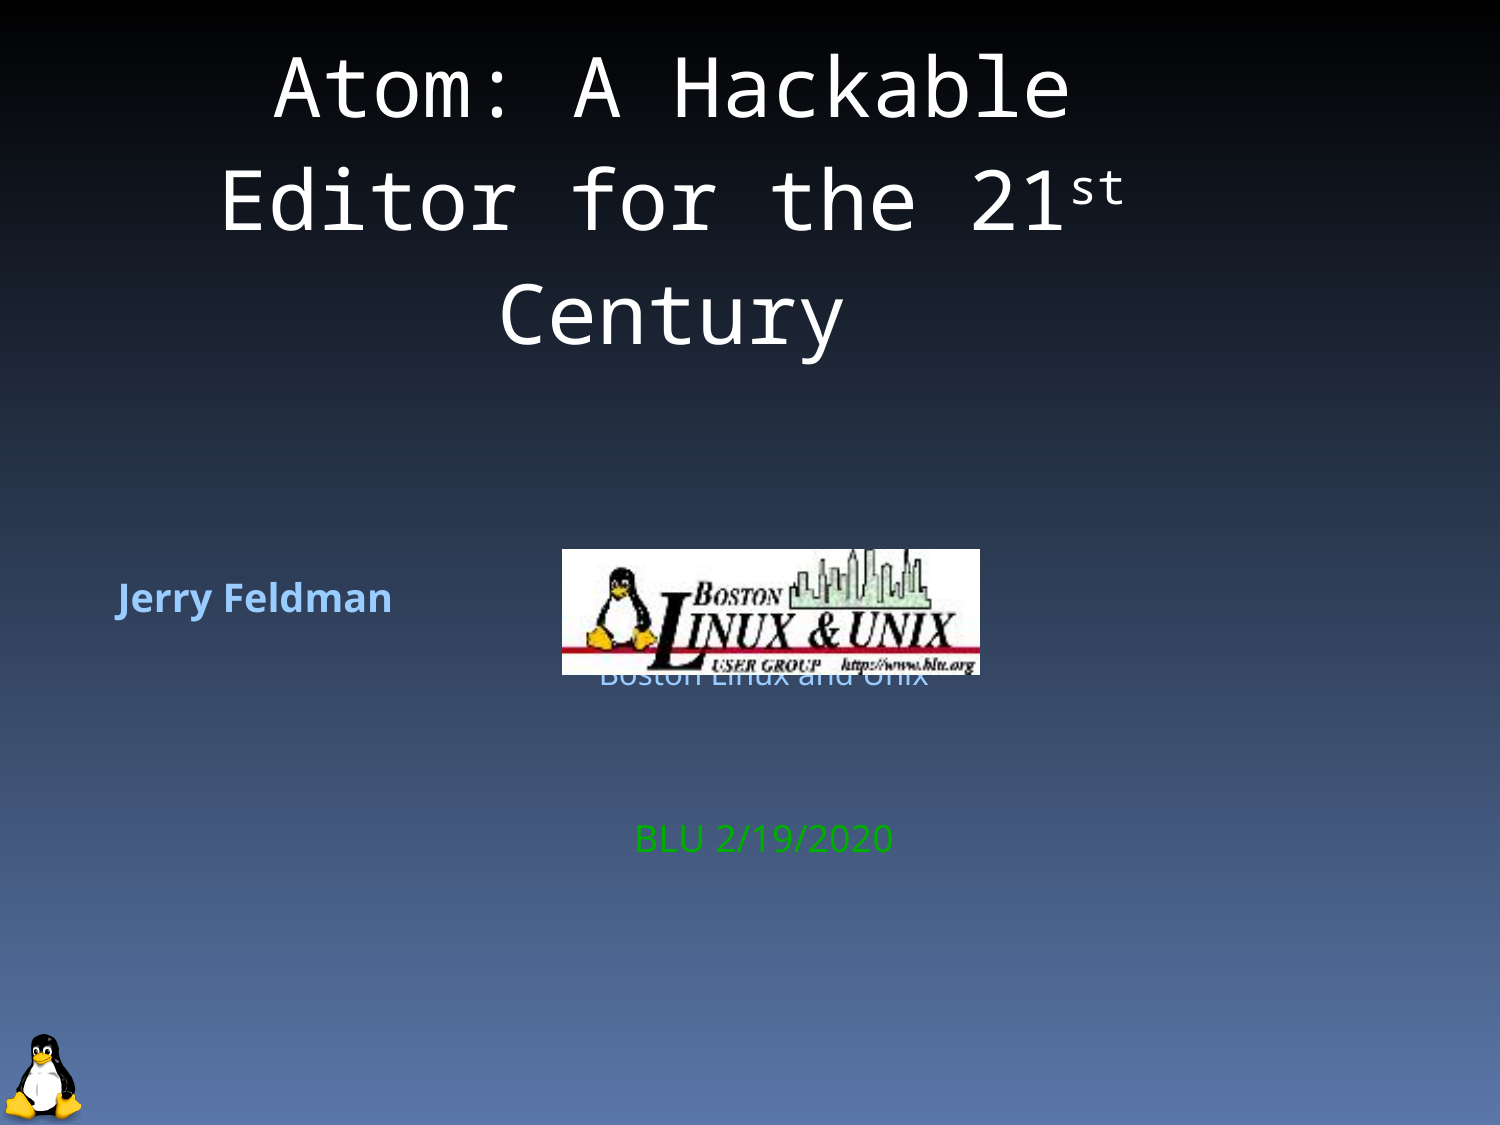

# Atom: A Hackable Editor for the 21st Century
Jerry Feldman
Boston Linux and Unix
BLU 2/19/2020